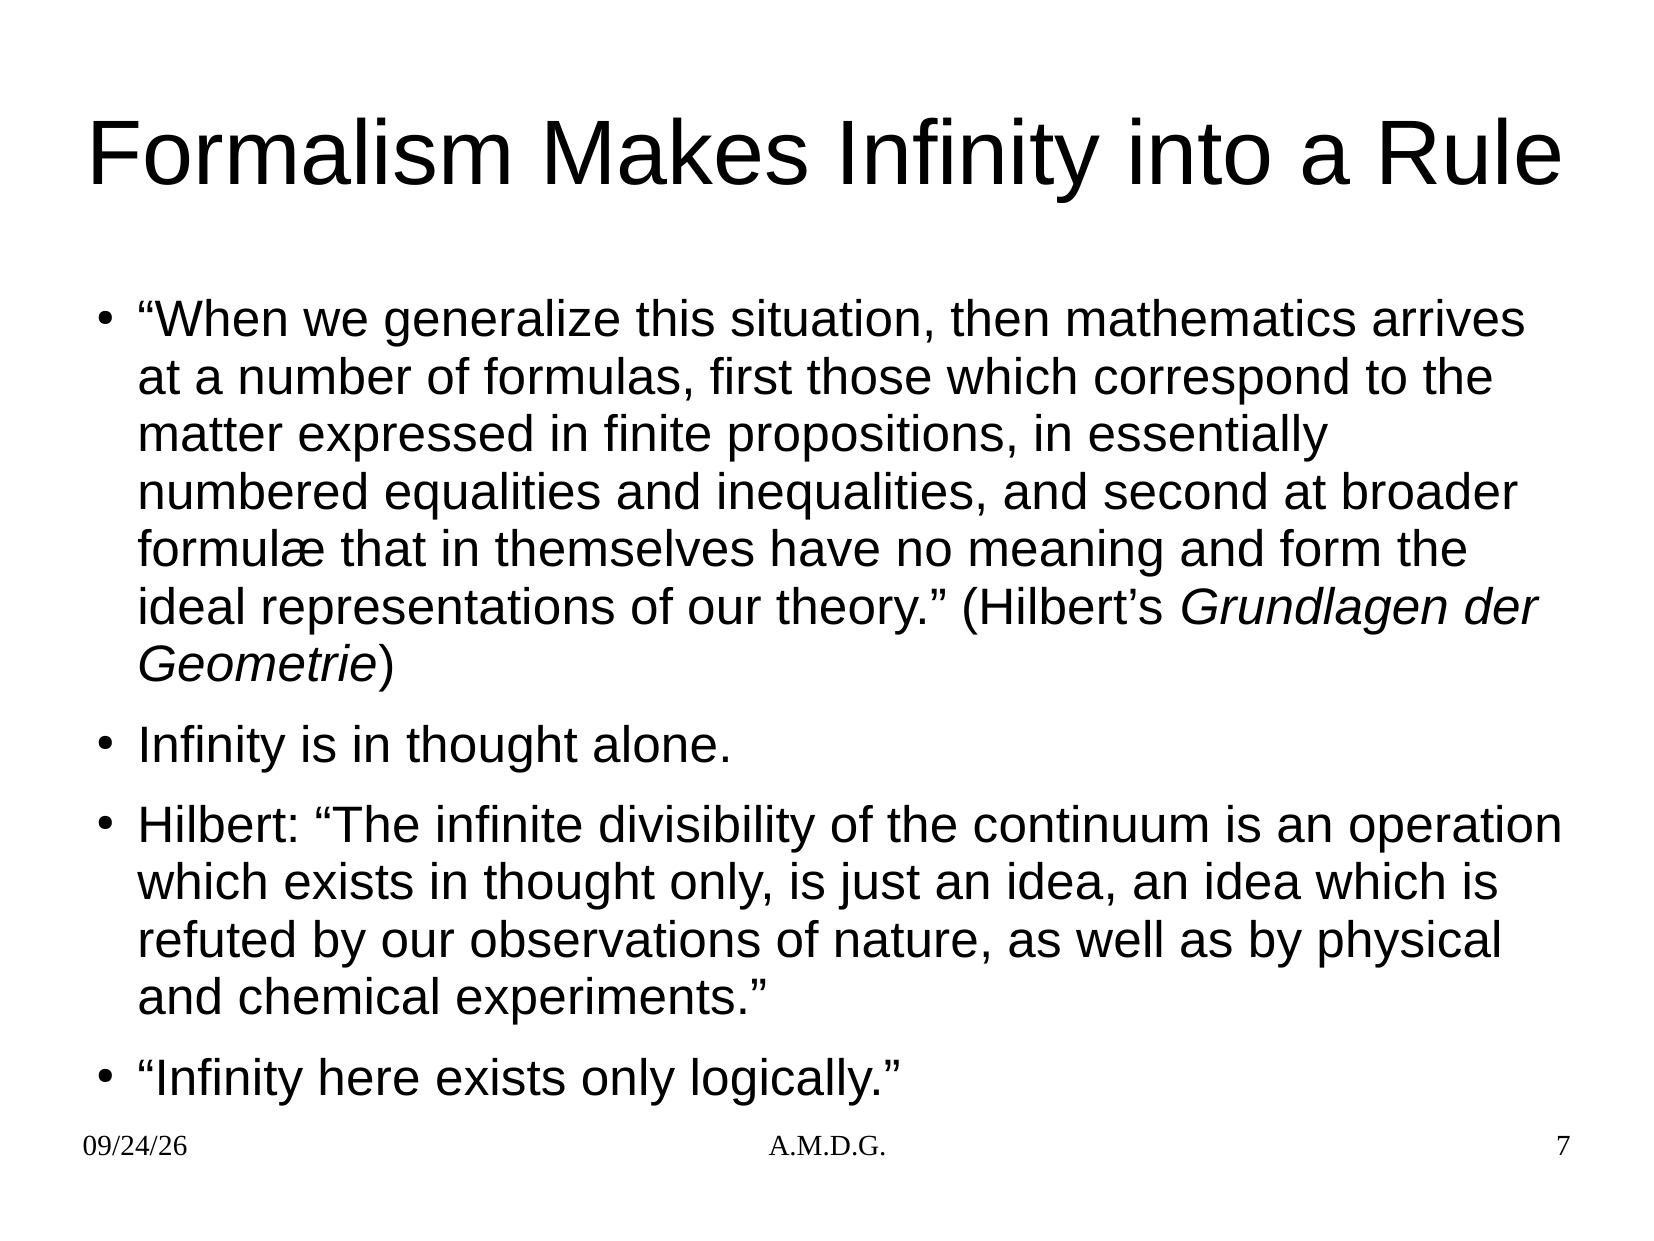

# Formalism Makes Infinity into a Rule
“When we generalize this situation, then mathematics arrives at a number of formulas, first those which correspond to the matter expressed in finite propositions, in essentially numbered equalities and inequalities, and second at broader formulæ that in themselves have no meaning and form the ideal representations of our theory.” (Hilbert’s Grundlagen der Geometrie)
Infinity is in thought alone.
Hilbert: “The infinite divisibility of the continuum is an operation which exists in thought only, is just an idea, an idea which is refuted by our observations of nature, as well as by physical and chemical experiments.”
“Infinity here exists only logically.”
A.M.D.G.
7